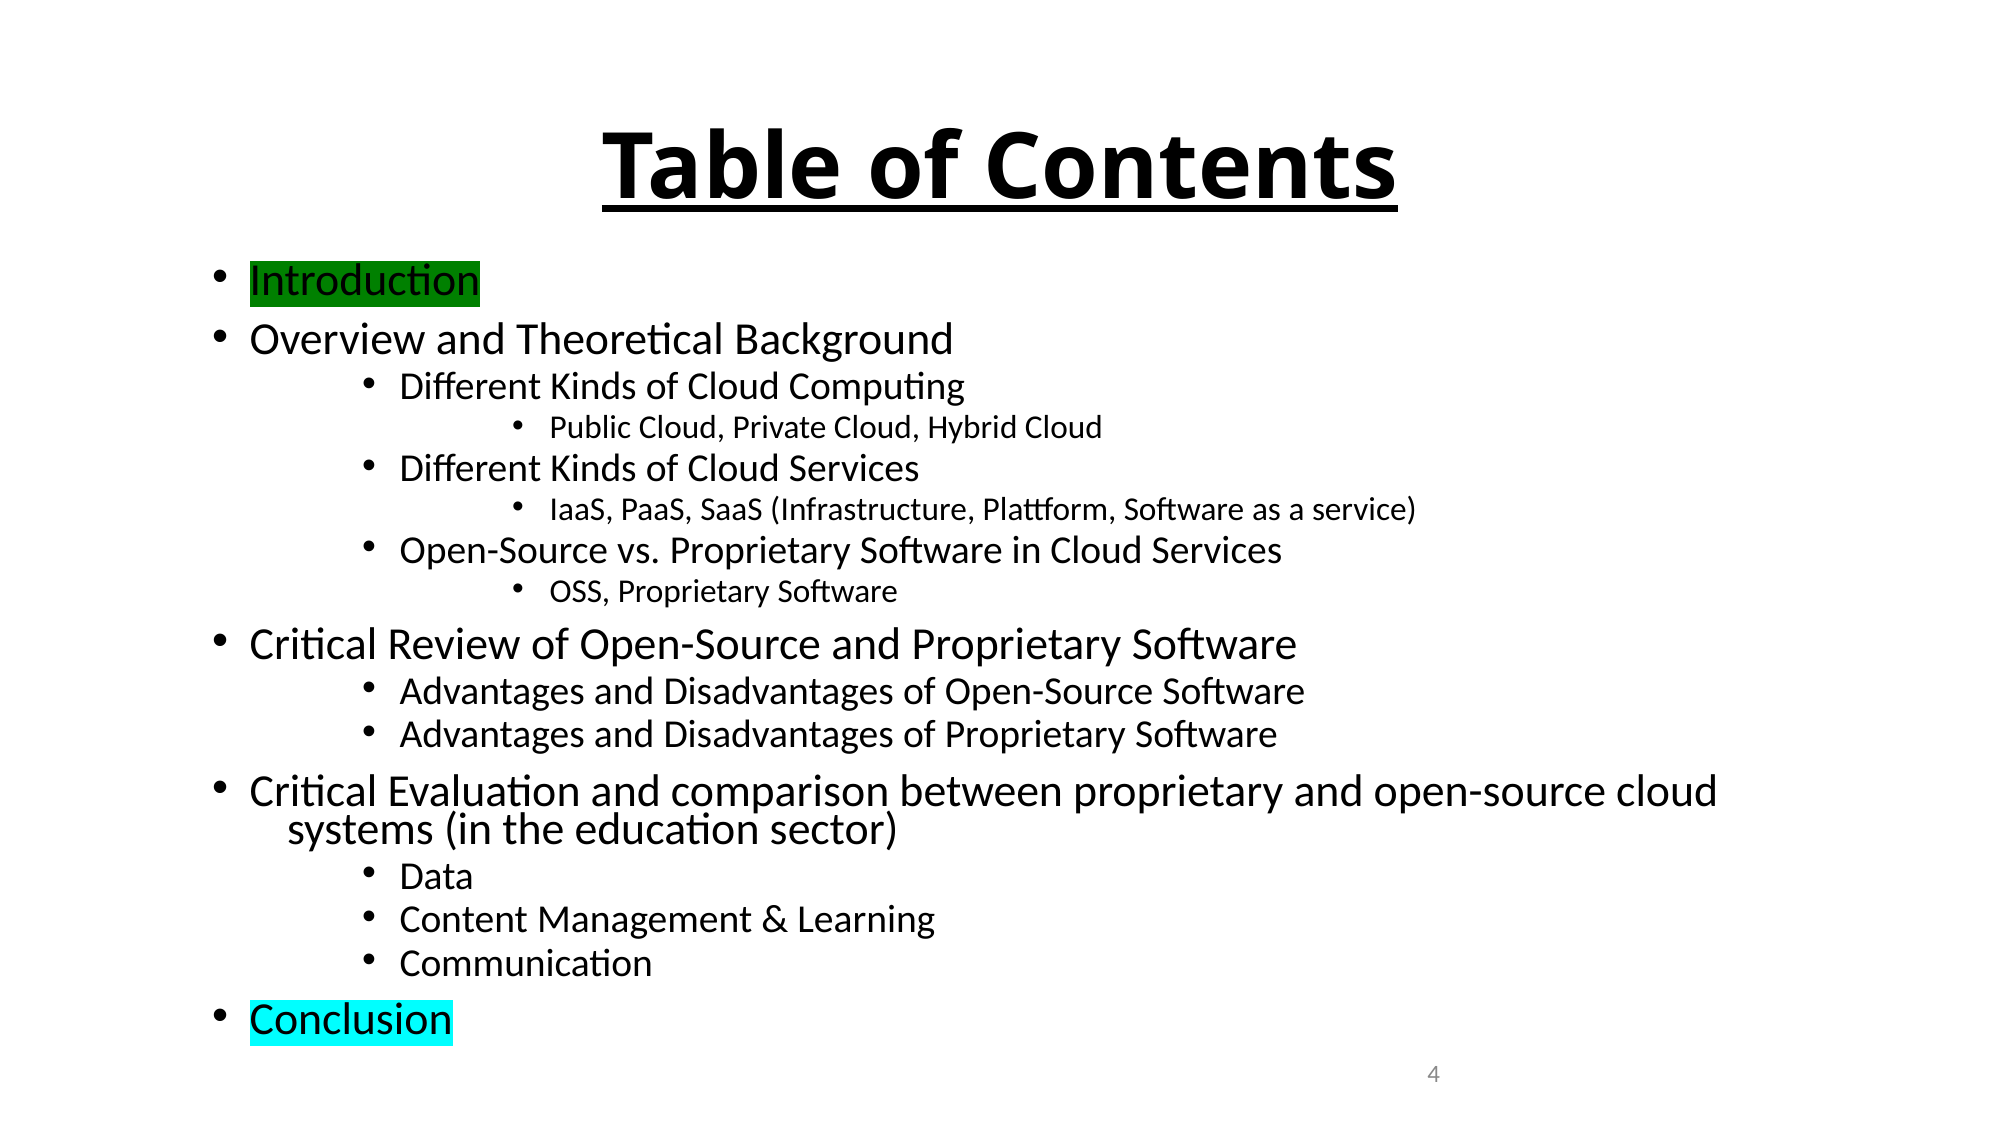

# Table of Contents
Introduction
Overview and Theoretical Background
Different Kinds of Cloud Computing
Public Cloud, Private Cloud, Hybrid Cloud
Different Kinds of Cloud Services
IaaS, PaaS, SaaS (Infrastructure, Plattform, Software as a service)
Open-Source vs. Proprietary Software in Cloud Services
OSS, Proprietary Software
Critical Review of Open-Source and Proprietary Software
Advantages and Disadvantages of Open-Source Software
Advantages and Disadvantages of Proprietary Software
Critical Evaluation and comparison between proprietary and open-source cloud systems (in the education sector)
Data
Content Management & Learning
Communication
Conclusion
4